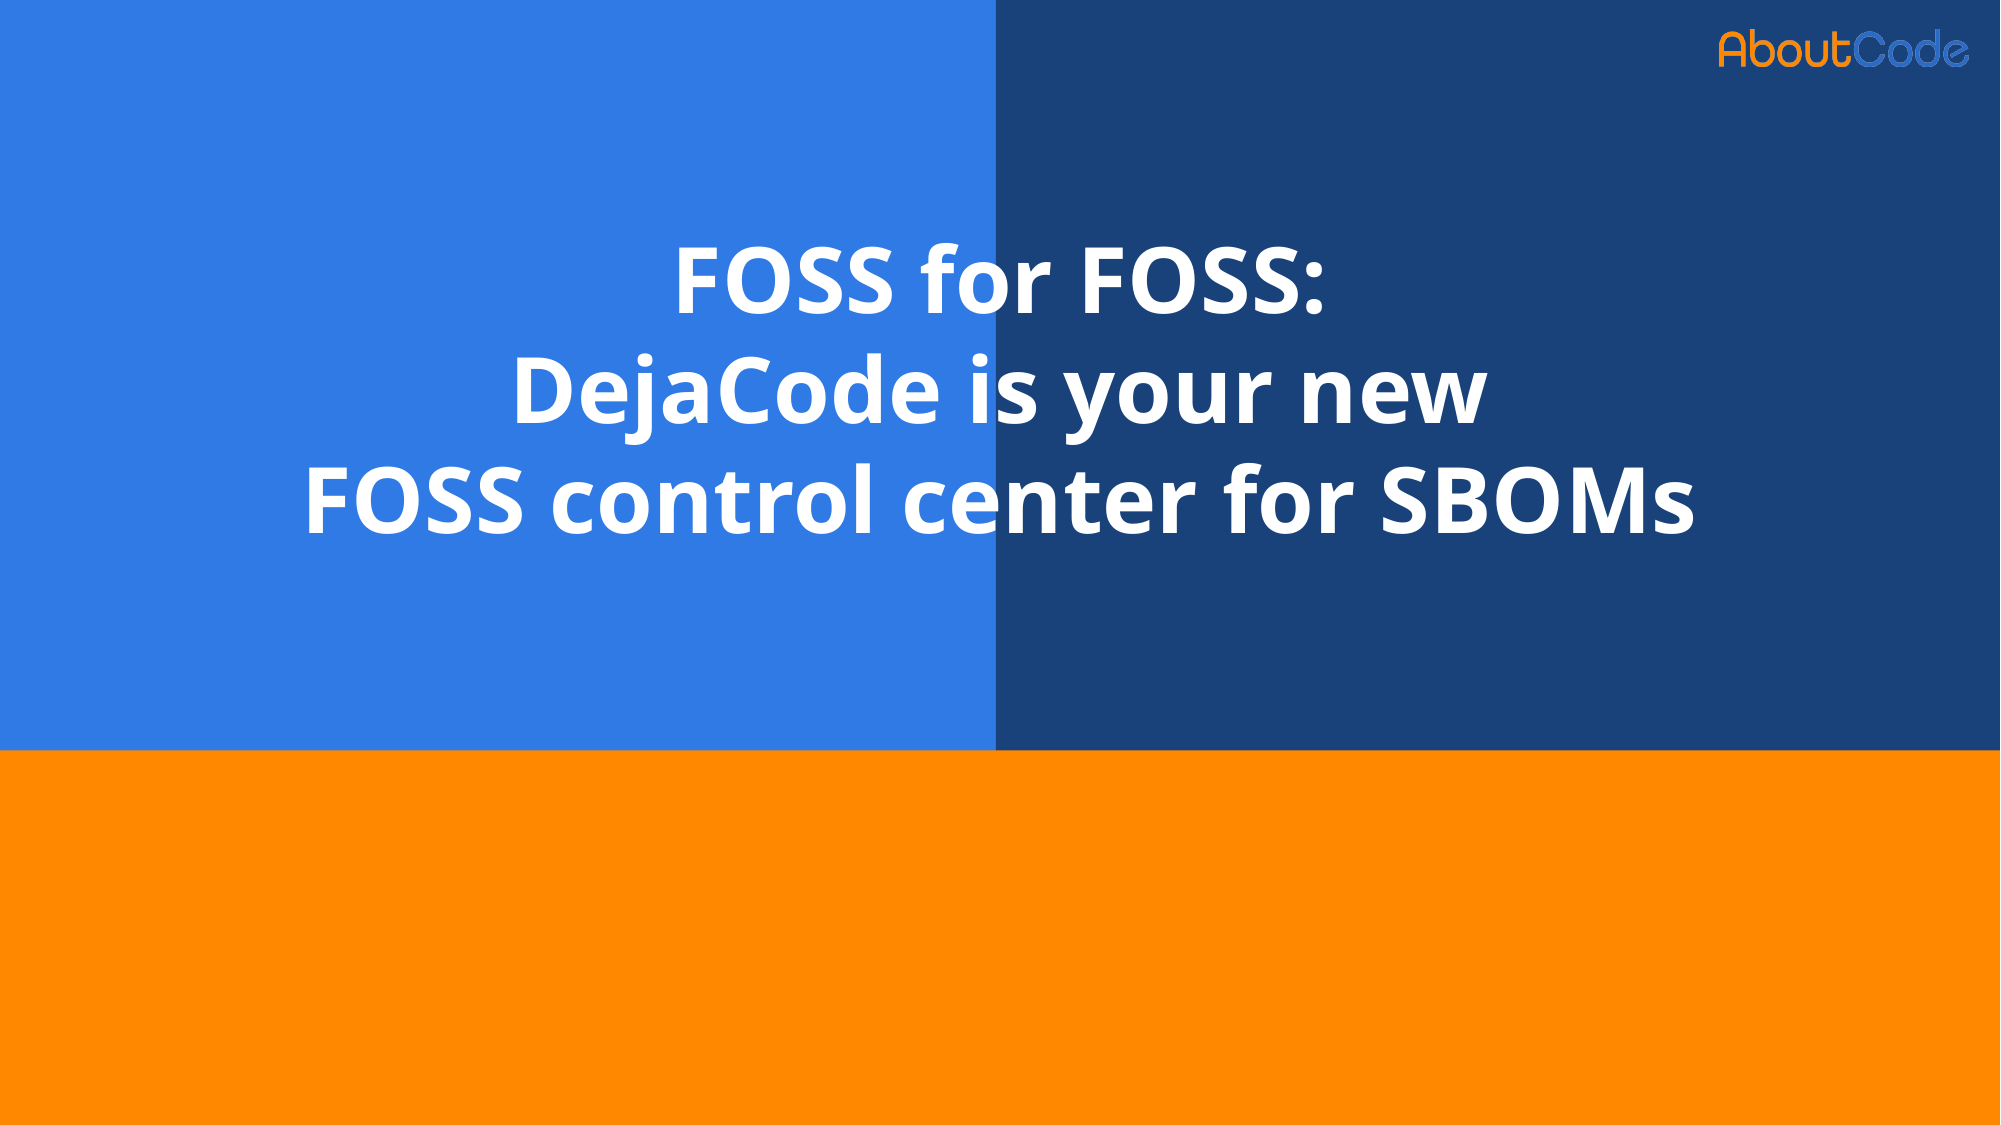

# FOSS for FOSS:
DejaCode is your new
FOSS control center for SBOMs